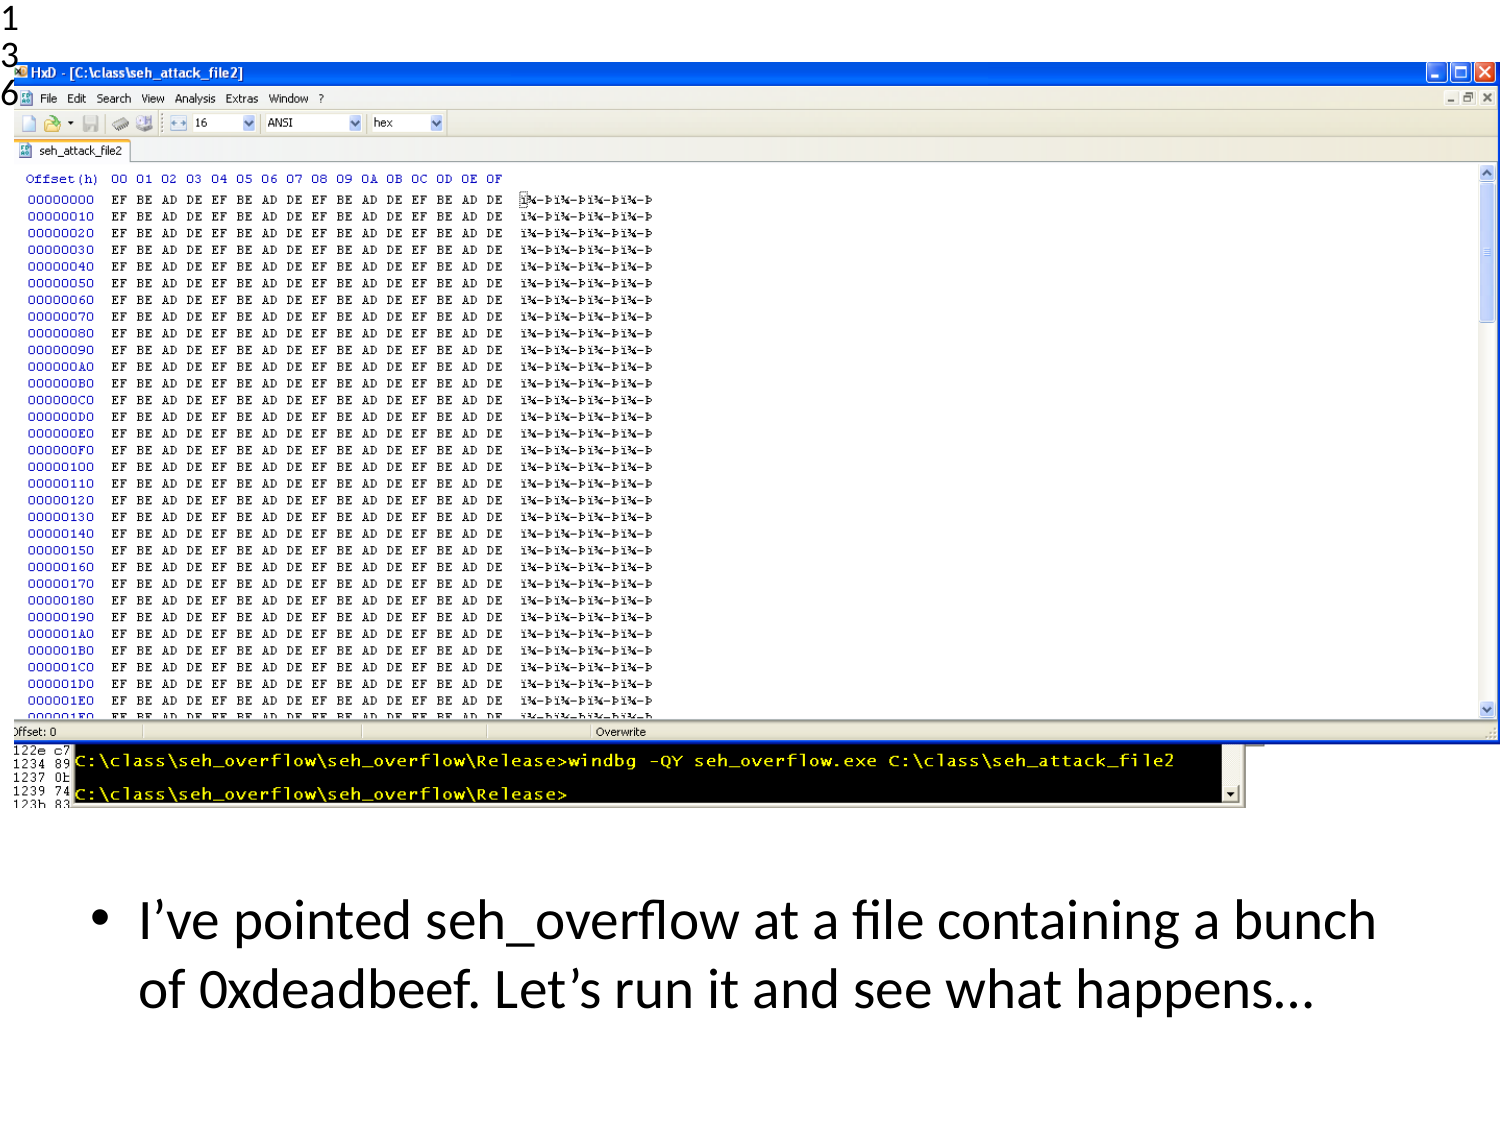

# I’ve pointed seh_overflow at a file containing a bunch of 0xdeadbeef. Let’s run it and see what happens…